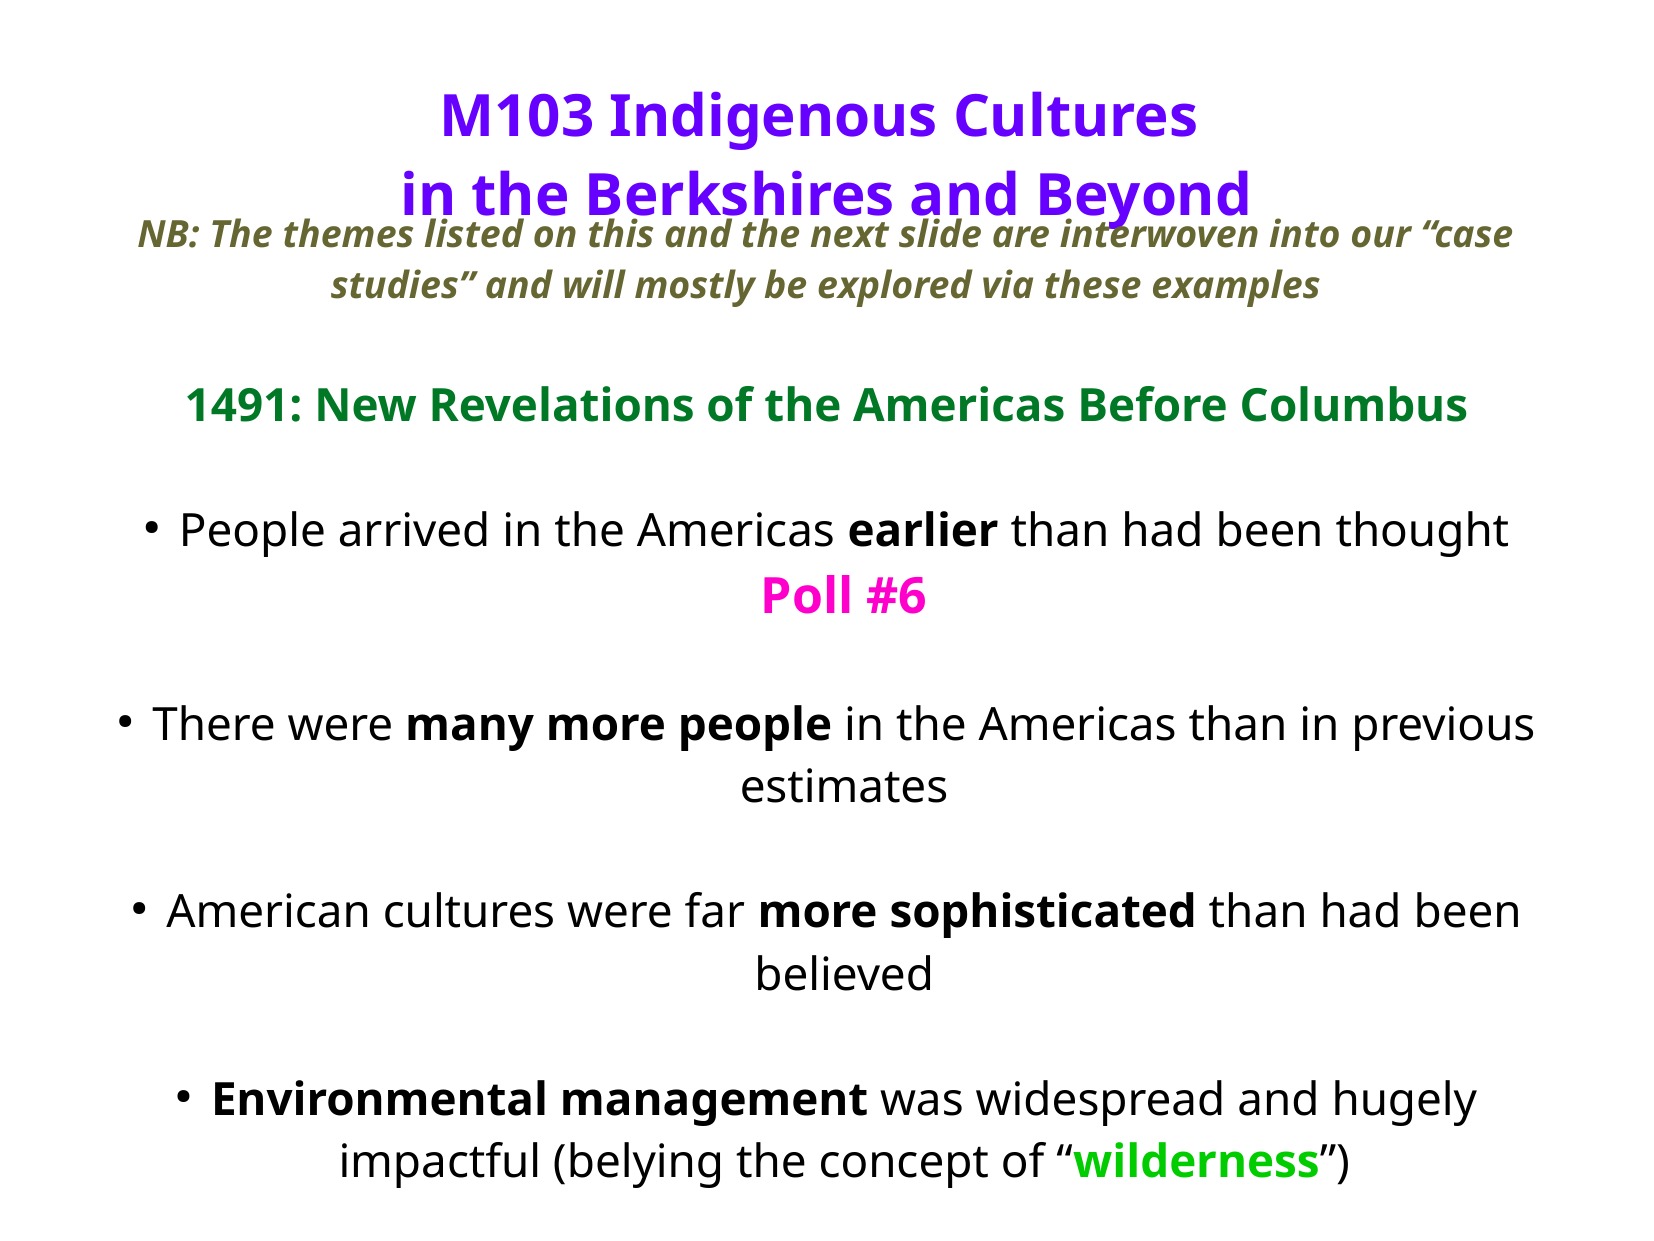

# M103 Indigenous Cultures in the Berkshires and Beyond
NB: The themes listed on this and the next slide are interwoven into our “case studies” and will mostly be explored via these examples
1491: New Revelations of the Americas Before Columbus
People arrived in the Americas earlier than had been thought
Poll #6
There were many more people in the Americas than in previous estimates
American cultures were far more sophisticated than had been believed
Environmental management was widespread and hugely impactful (belying the concept of “wilderness”)